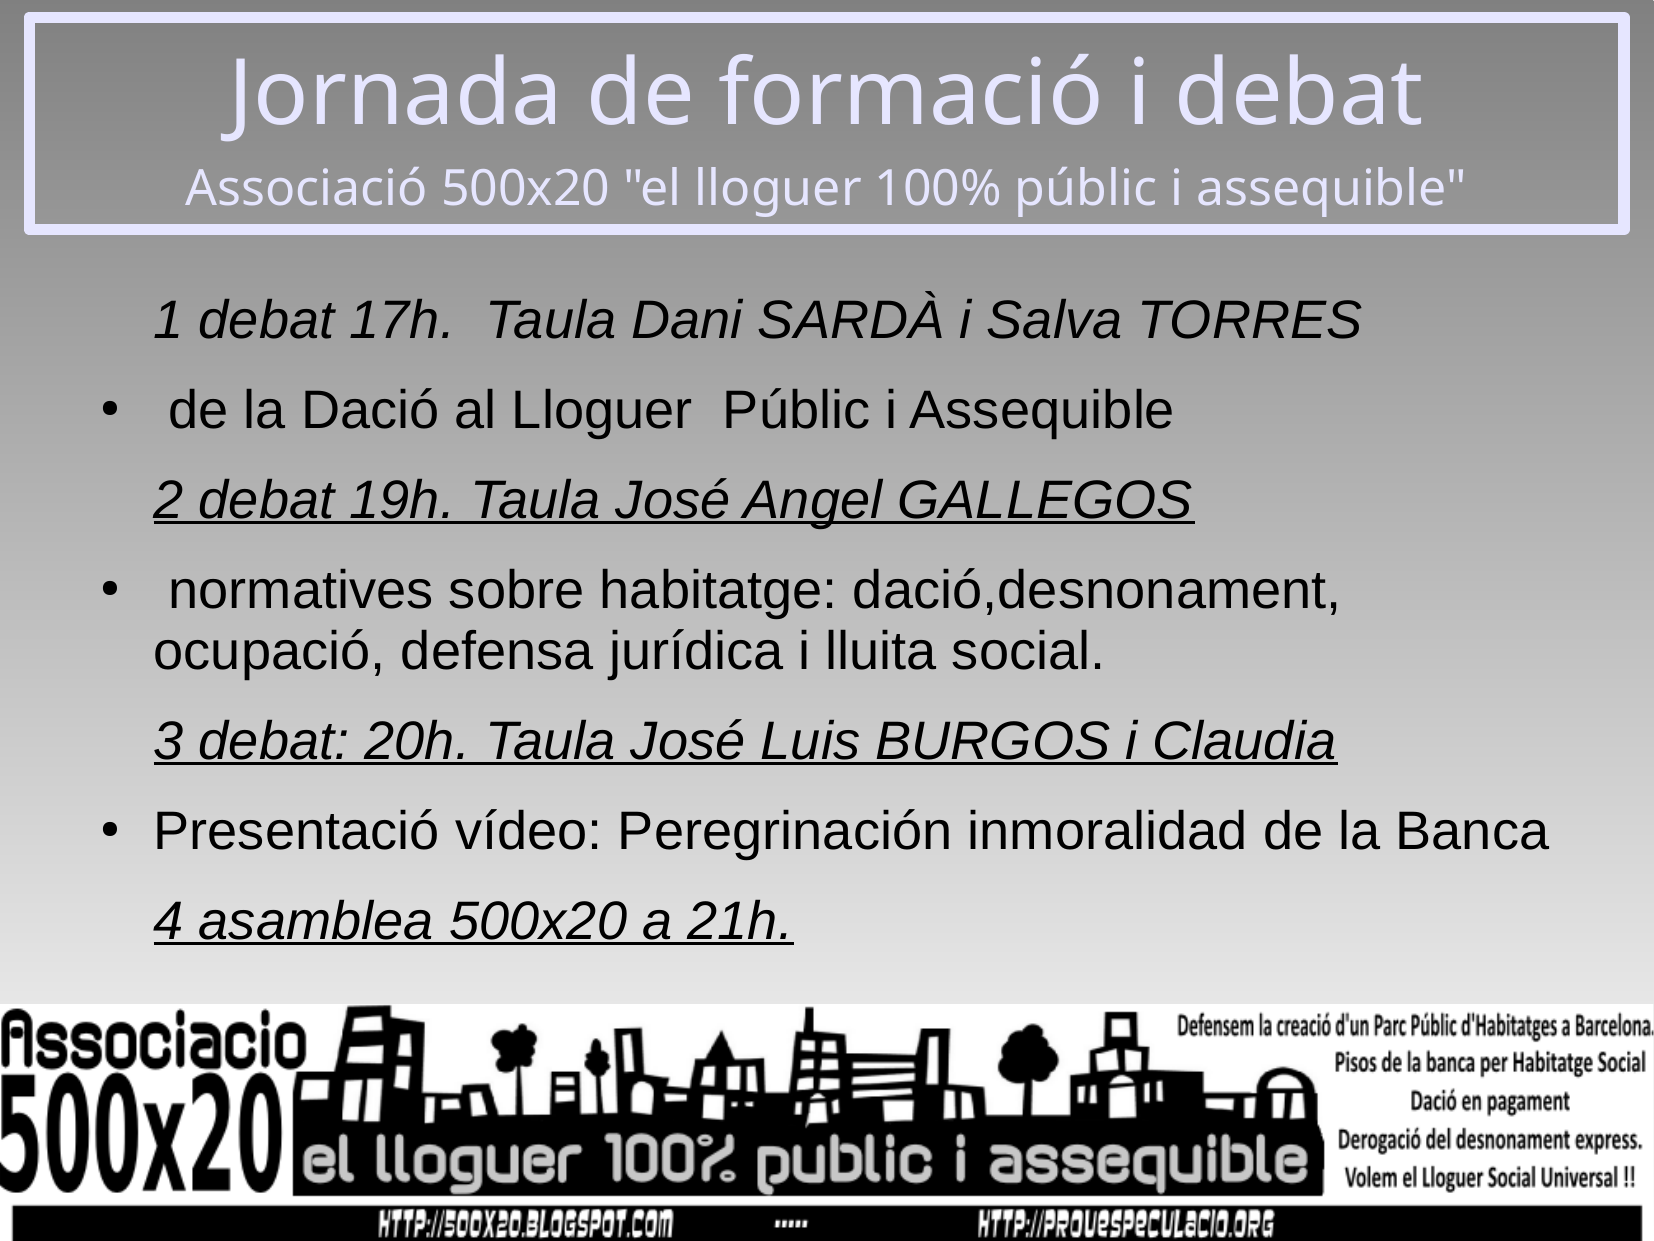

# Jornada de formació i debat Associació 500x20 "el lloguer 100% públic i assequible"
1 debat 17h. Taula Dani SARDÀ i Salva TORRES
 de la Dació al Lloguer Públic i Assequible
2 debat 19h. Taula José Angel GALLEGOS
 normatives sobre habitatge: dació,desnonament, ocupació, defensa jurídica i lluita social.
3 debat: 20h. Taula José Luis BURGOS i Claudia
Presentació vídeo: Peregrinación inmoralidad de la Banca
4 asamblea 500x20 a 21h.